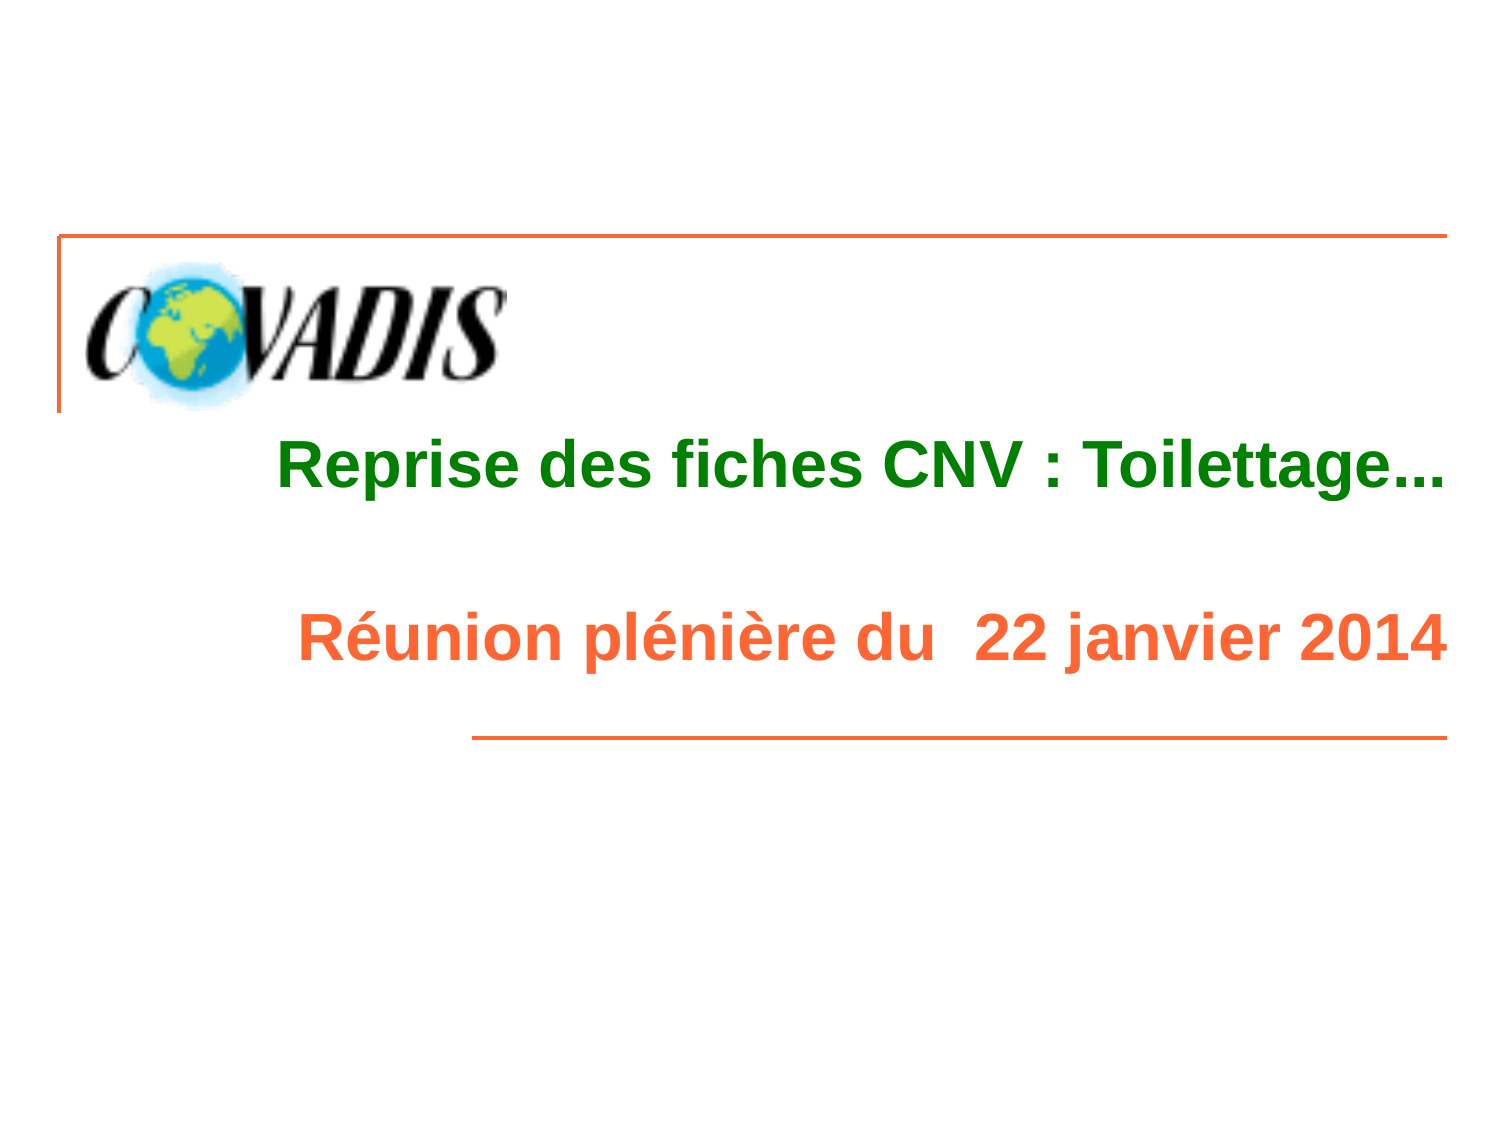

# Reprise des fiches CNV : Toilettage...
Réunion plénière du 22 janvier 2014